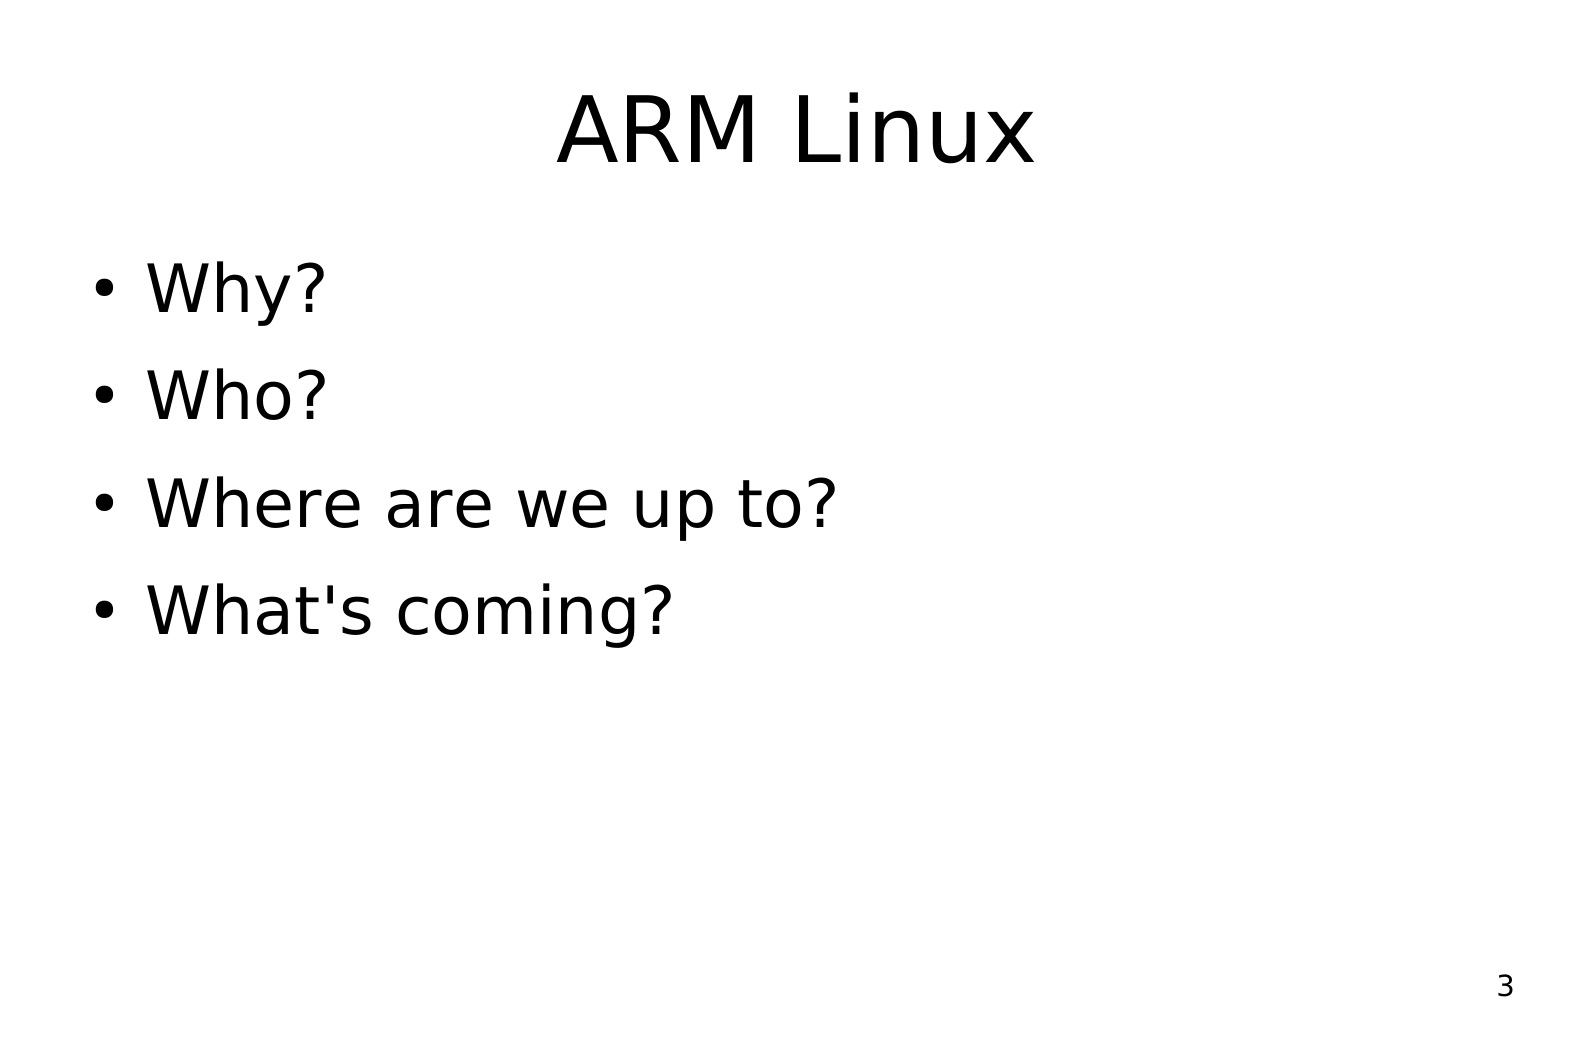

# ARM Linux
Why?
Who?
Where are we up to?
What's coming?
3